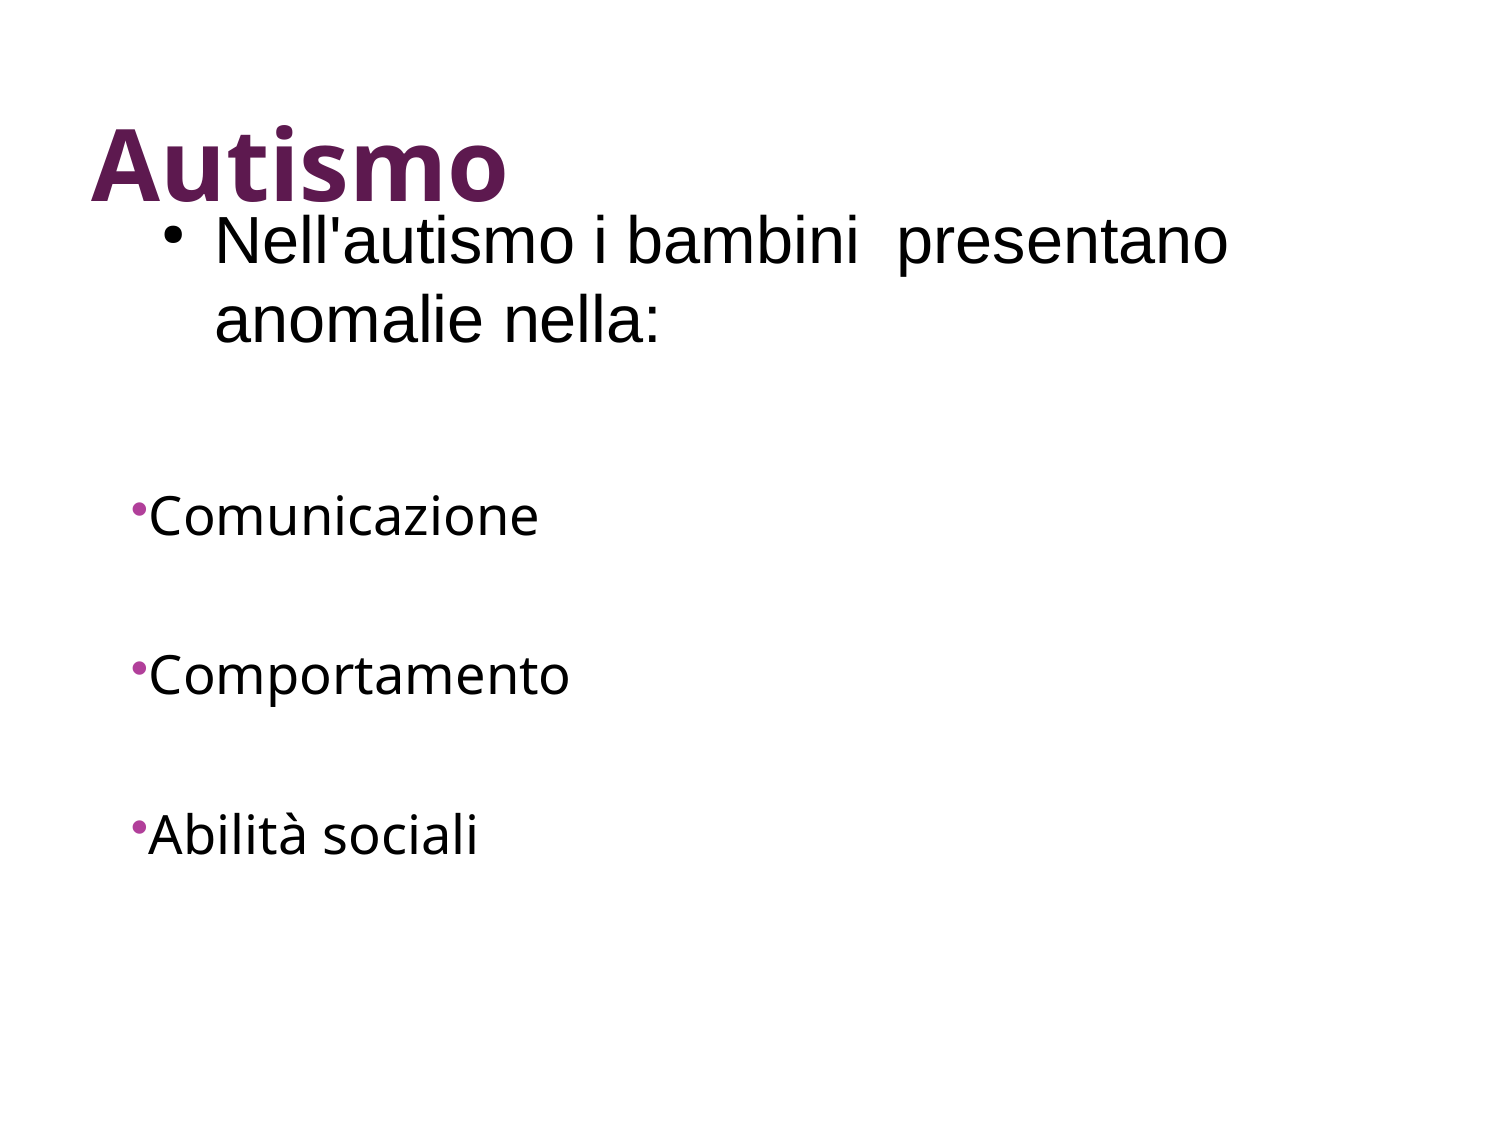

# Autismo
Nell'autismo i bambini presentano anomalie nella:
Comunicazione
Comportamento
Abilità sociali